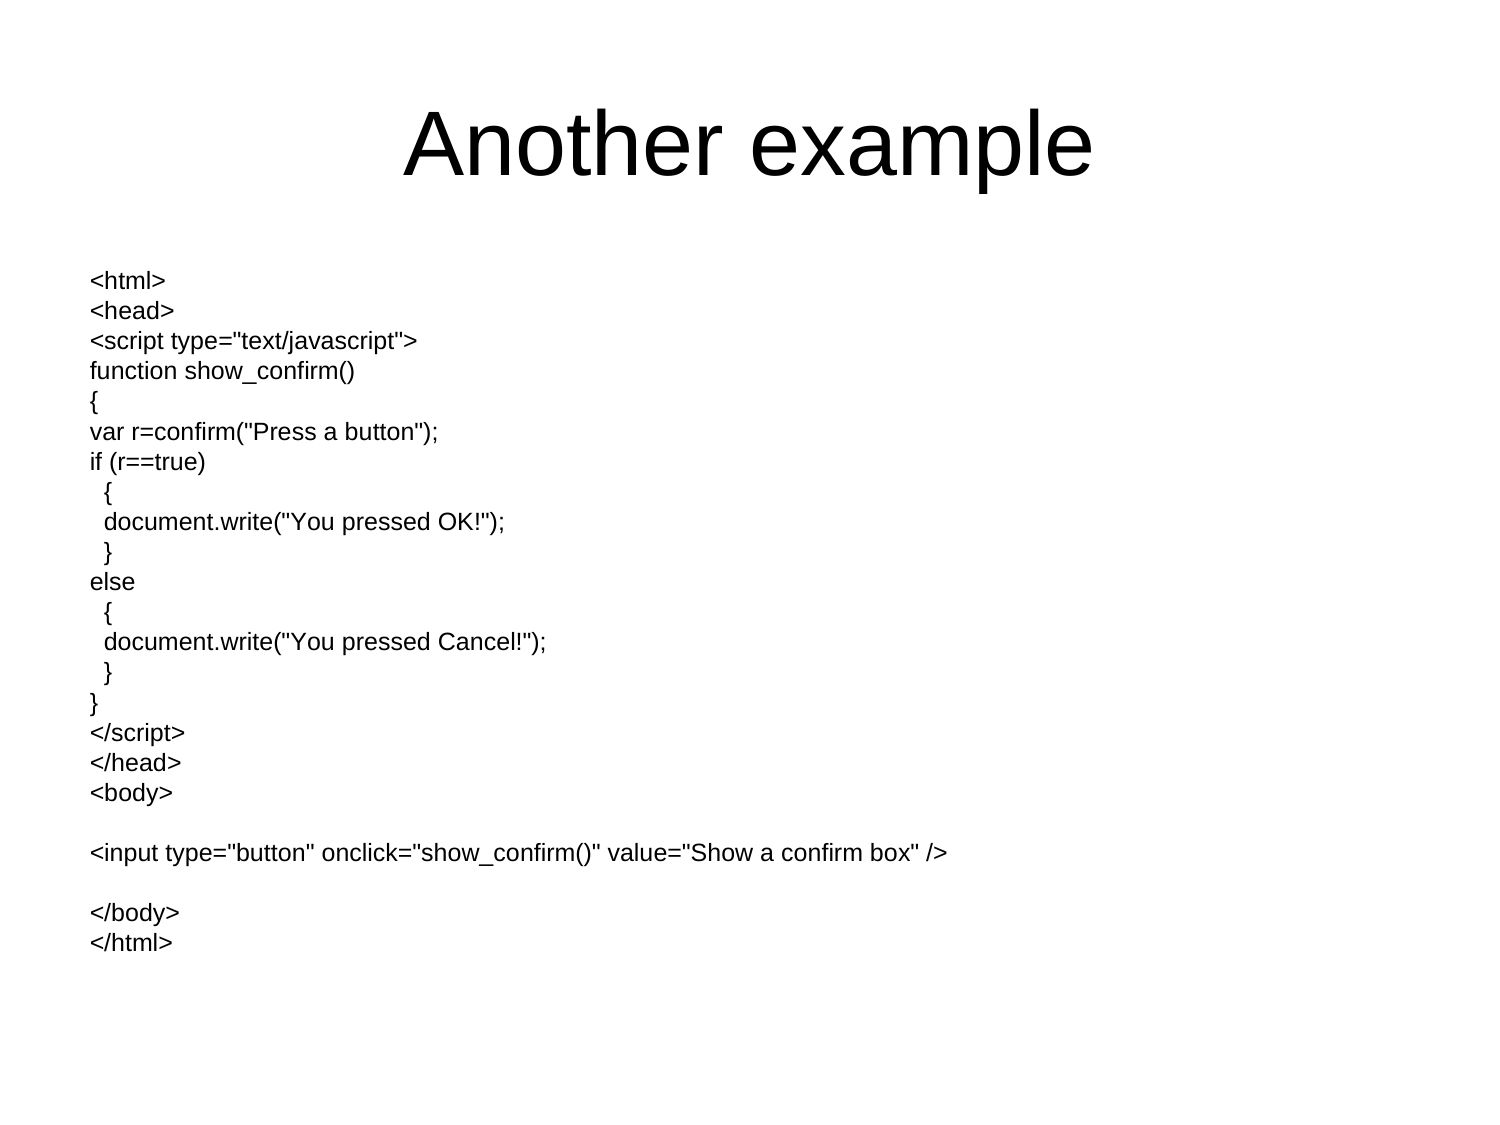

# Another example
<html>
<head>
<script type="text/javascript">
function show_confirm()
{
var r=confirm("Press a button");
if (r==true)
 {
 document.write("You pressed OK!");
 }
else
 {
 document.write("You pressed Cancel!");
 }
}
</script>
</head>
<body>
<input type="button" onclick="show_confirm()" value="Show a confirm box" />
</body>
</html>